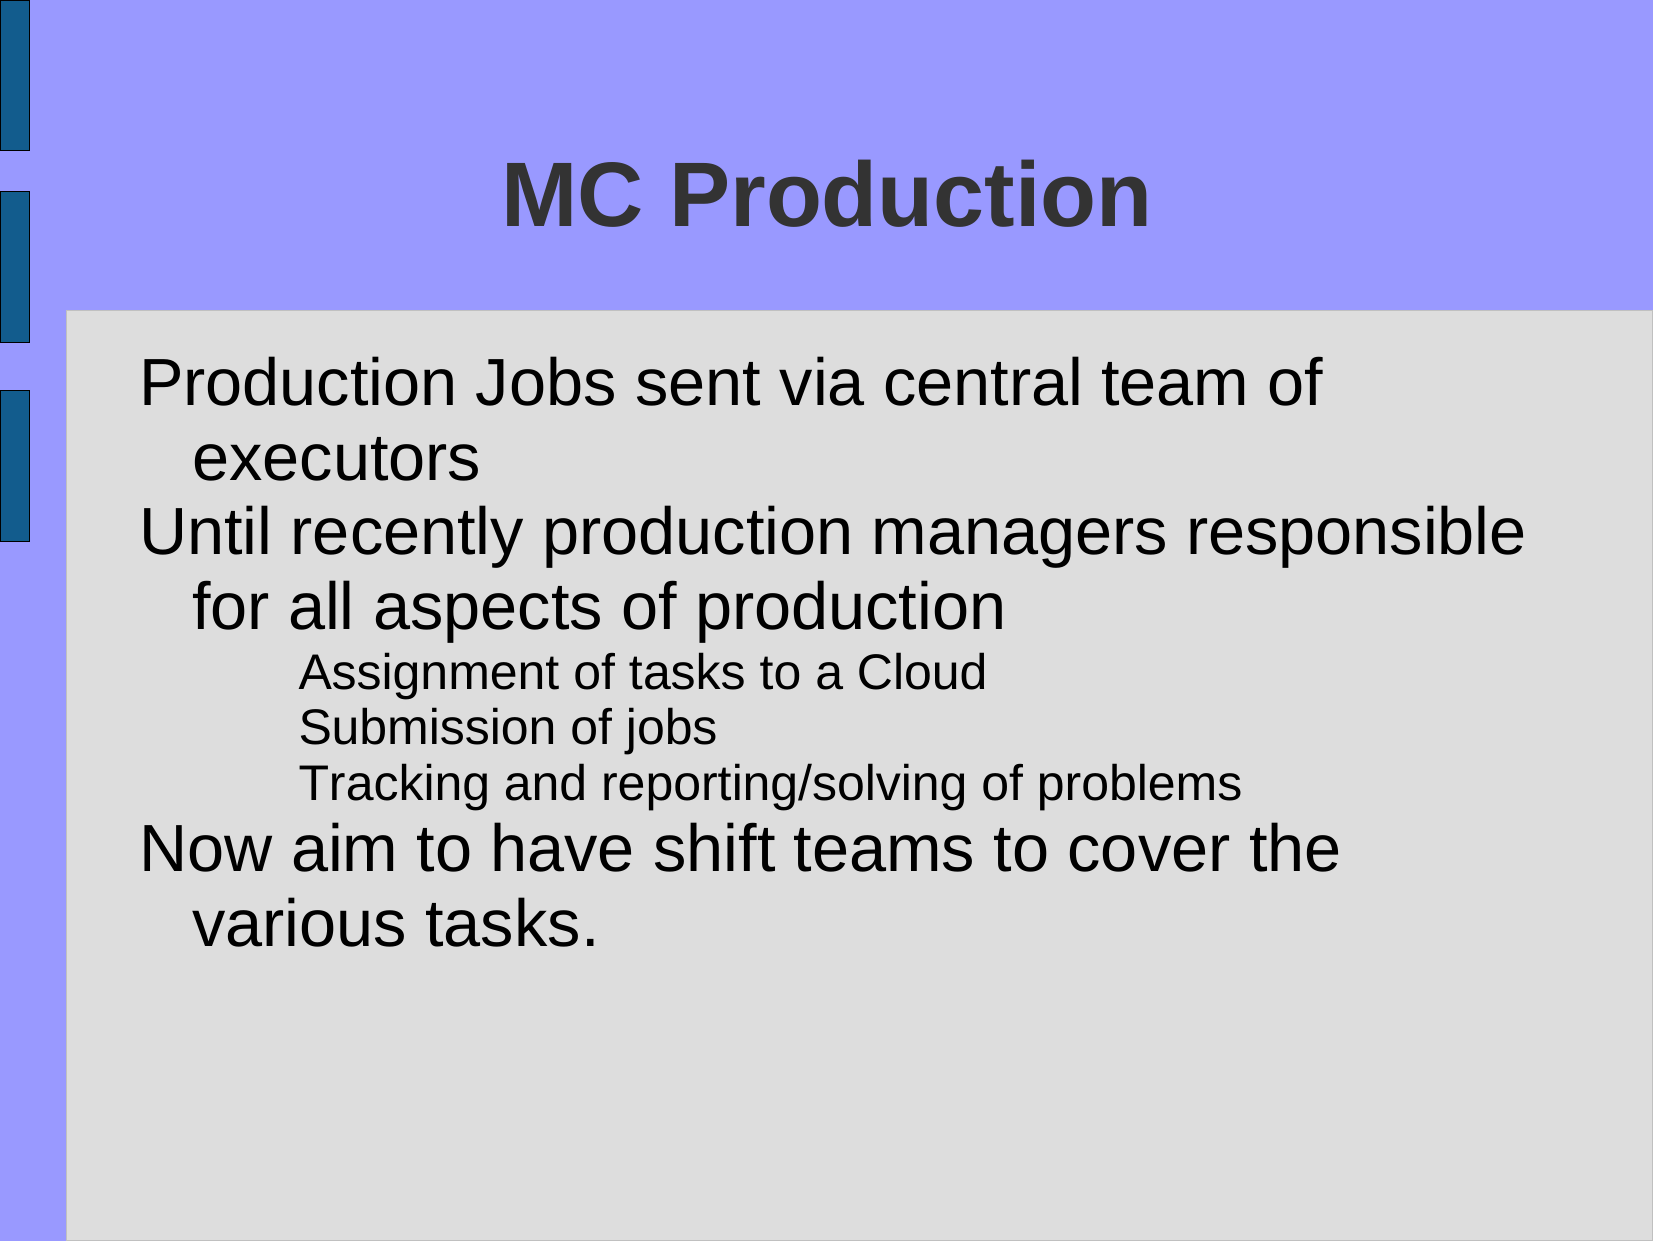

# MC Production
Production Jobs sent via central team of executors
Until recently production managers responsible for all aspects of production
Assignment of tasks to a Cloud
Submission of jobs
Tracking and reporting/solving of problems
Now aim to have shift teams to cover the various tasks.